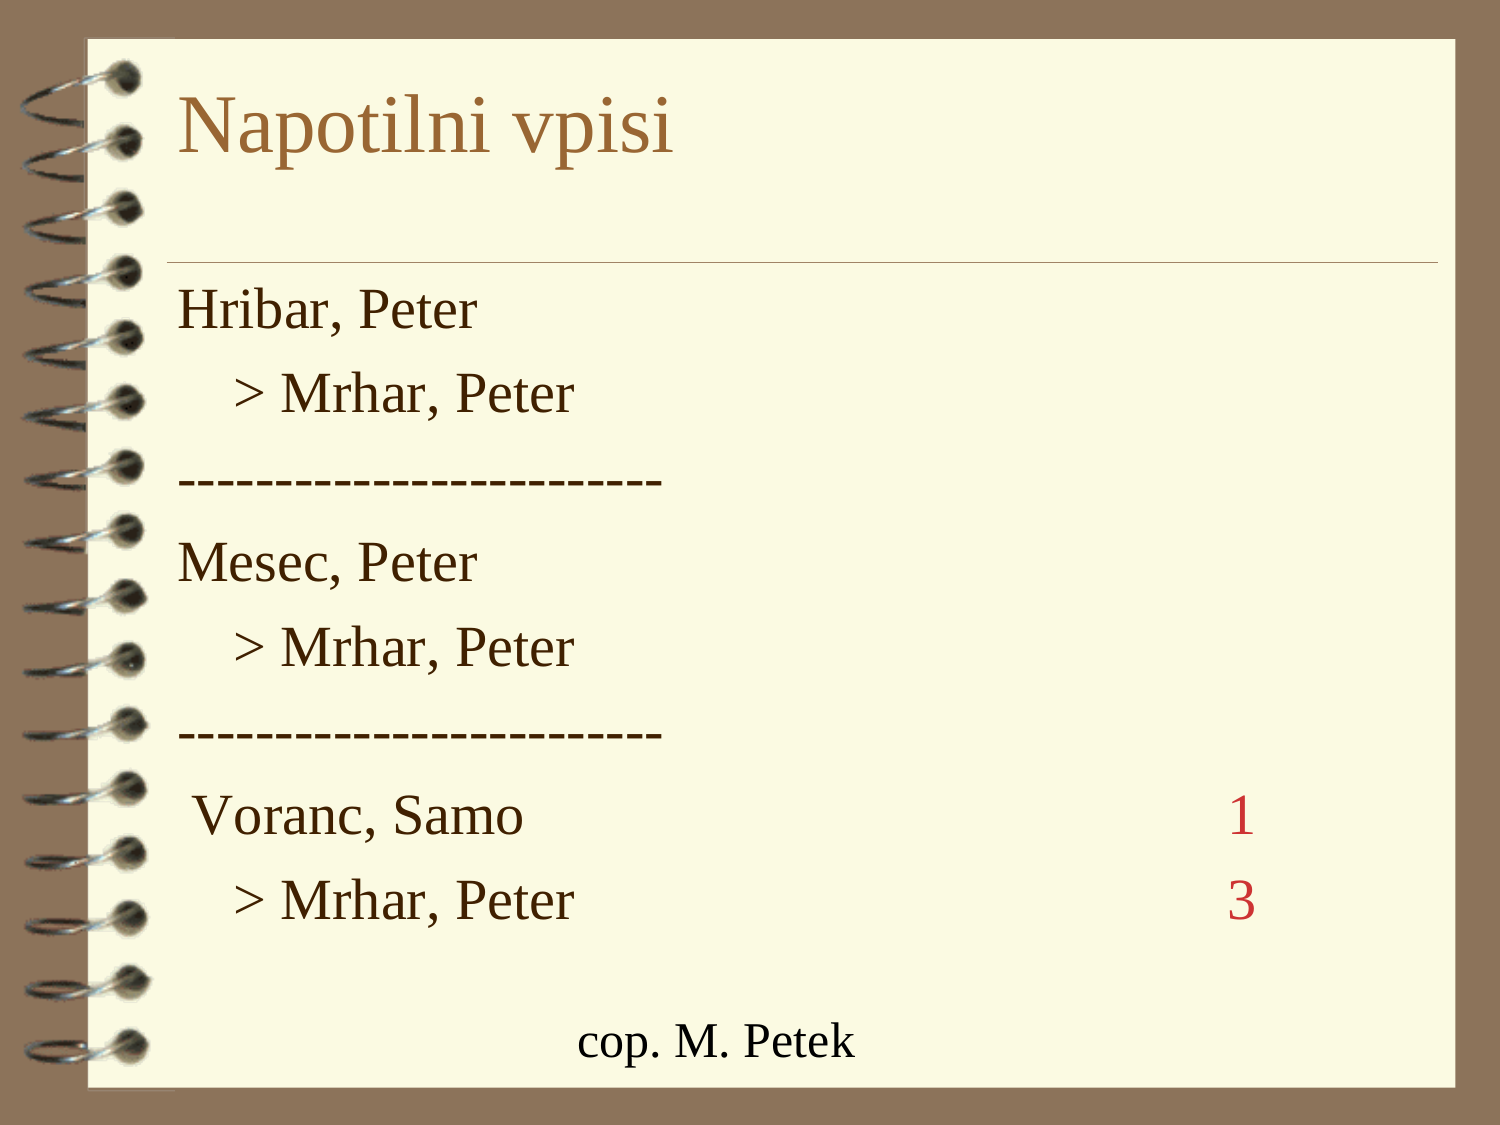

# Napotilni vpisi
Hribar, Peter
	> Mrhar, Peter
-------------------------
Mesec, Peter
	> Mrhar, Peter
-------------------------
 Voranc, Samo					1
	> Mrhar, Peter					3
cop. M. Petek